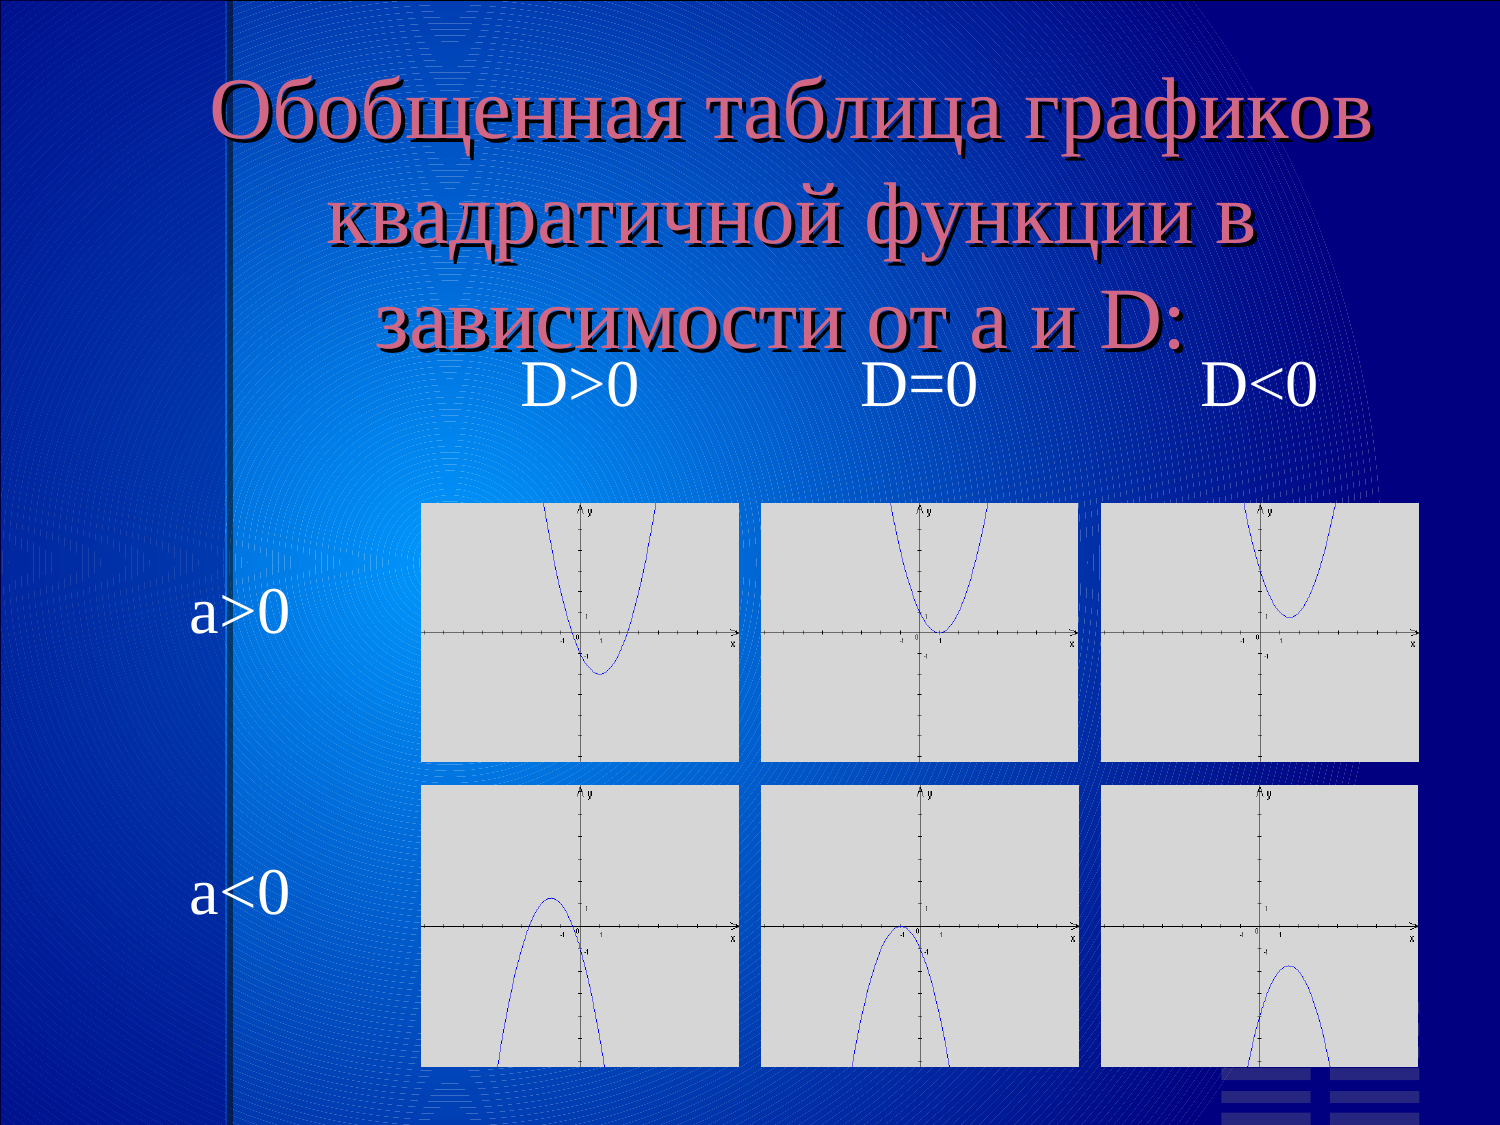

# Обобщенная таблица графиков квадратичной функции в зависимости от а и D:
| | D>0 | D=0 | D<0 |
| --- | --- | --- | --- |
| a>0 | | | |
| a<0 | | | |